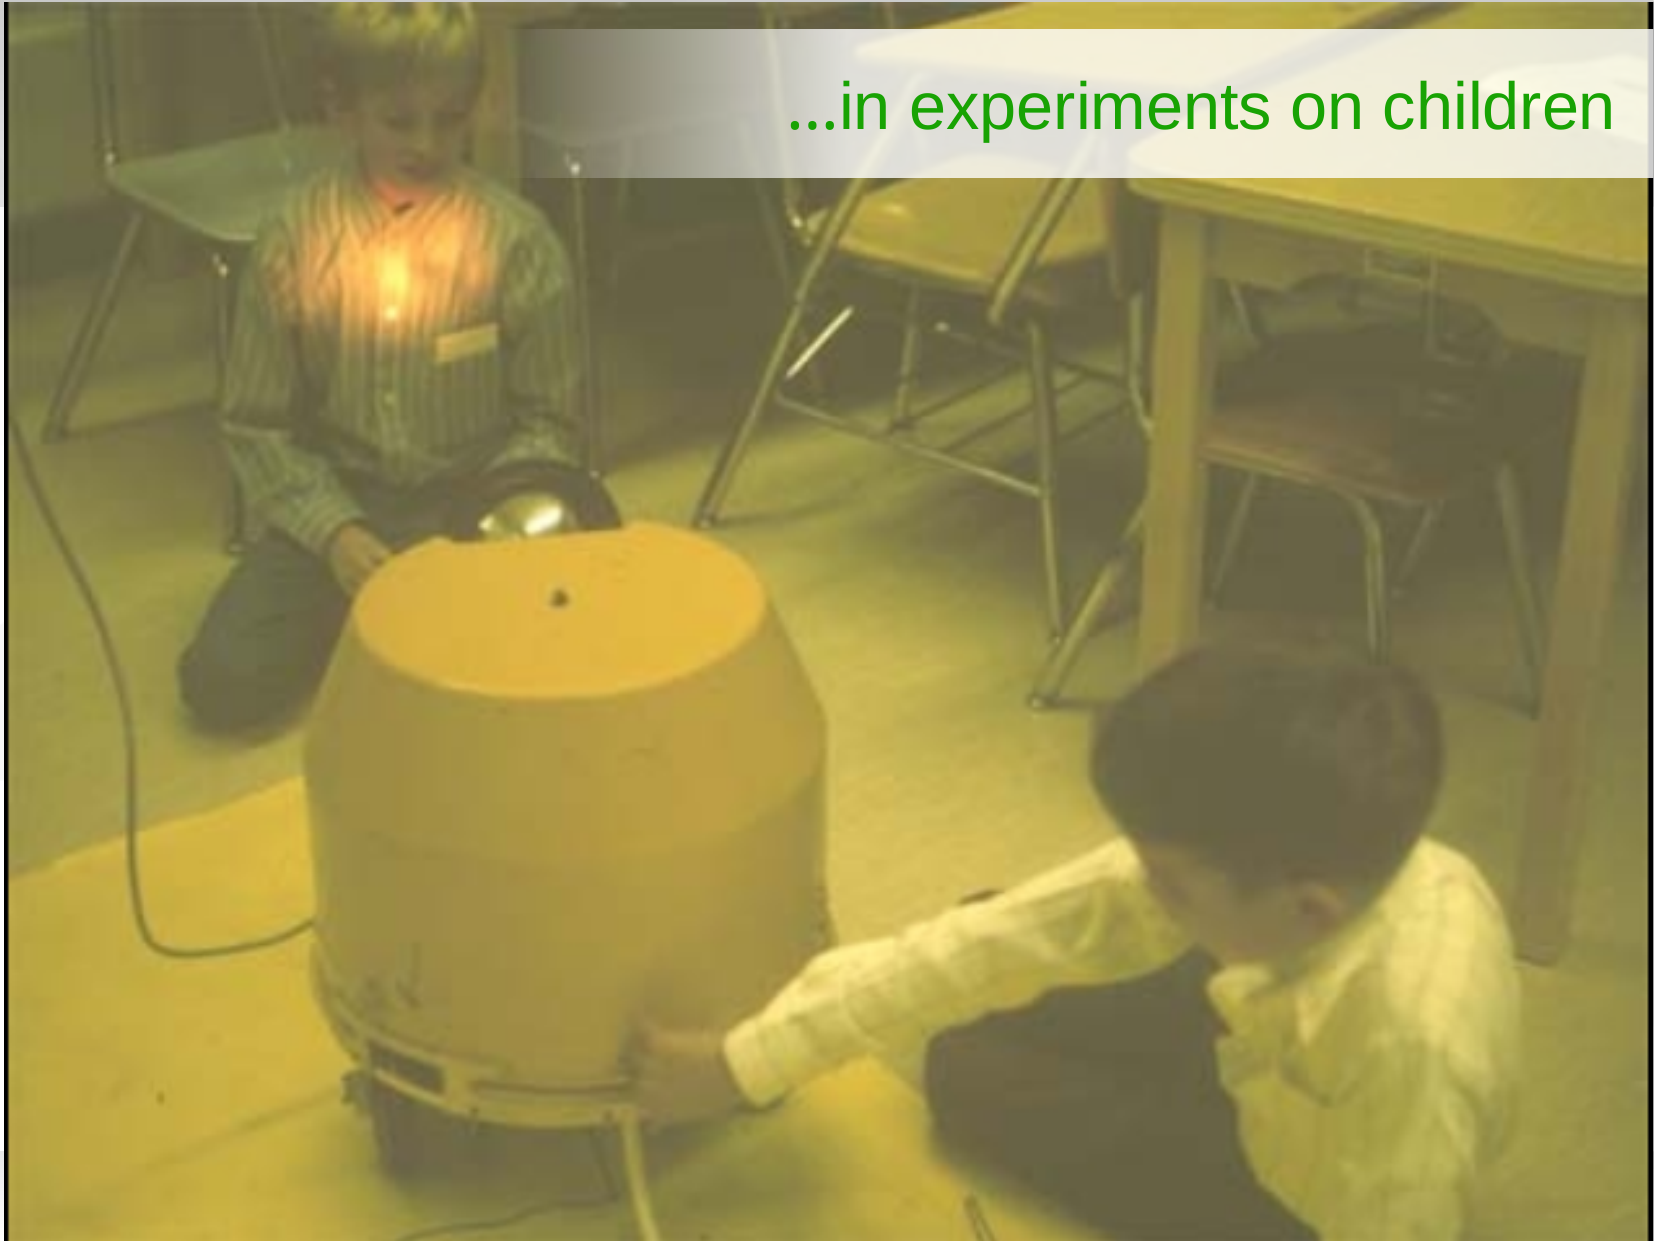

# …in experiments on children
6
LibreOffice Berlin 2012 Conference • LibreLogo – turtle vector graphics for everybody